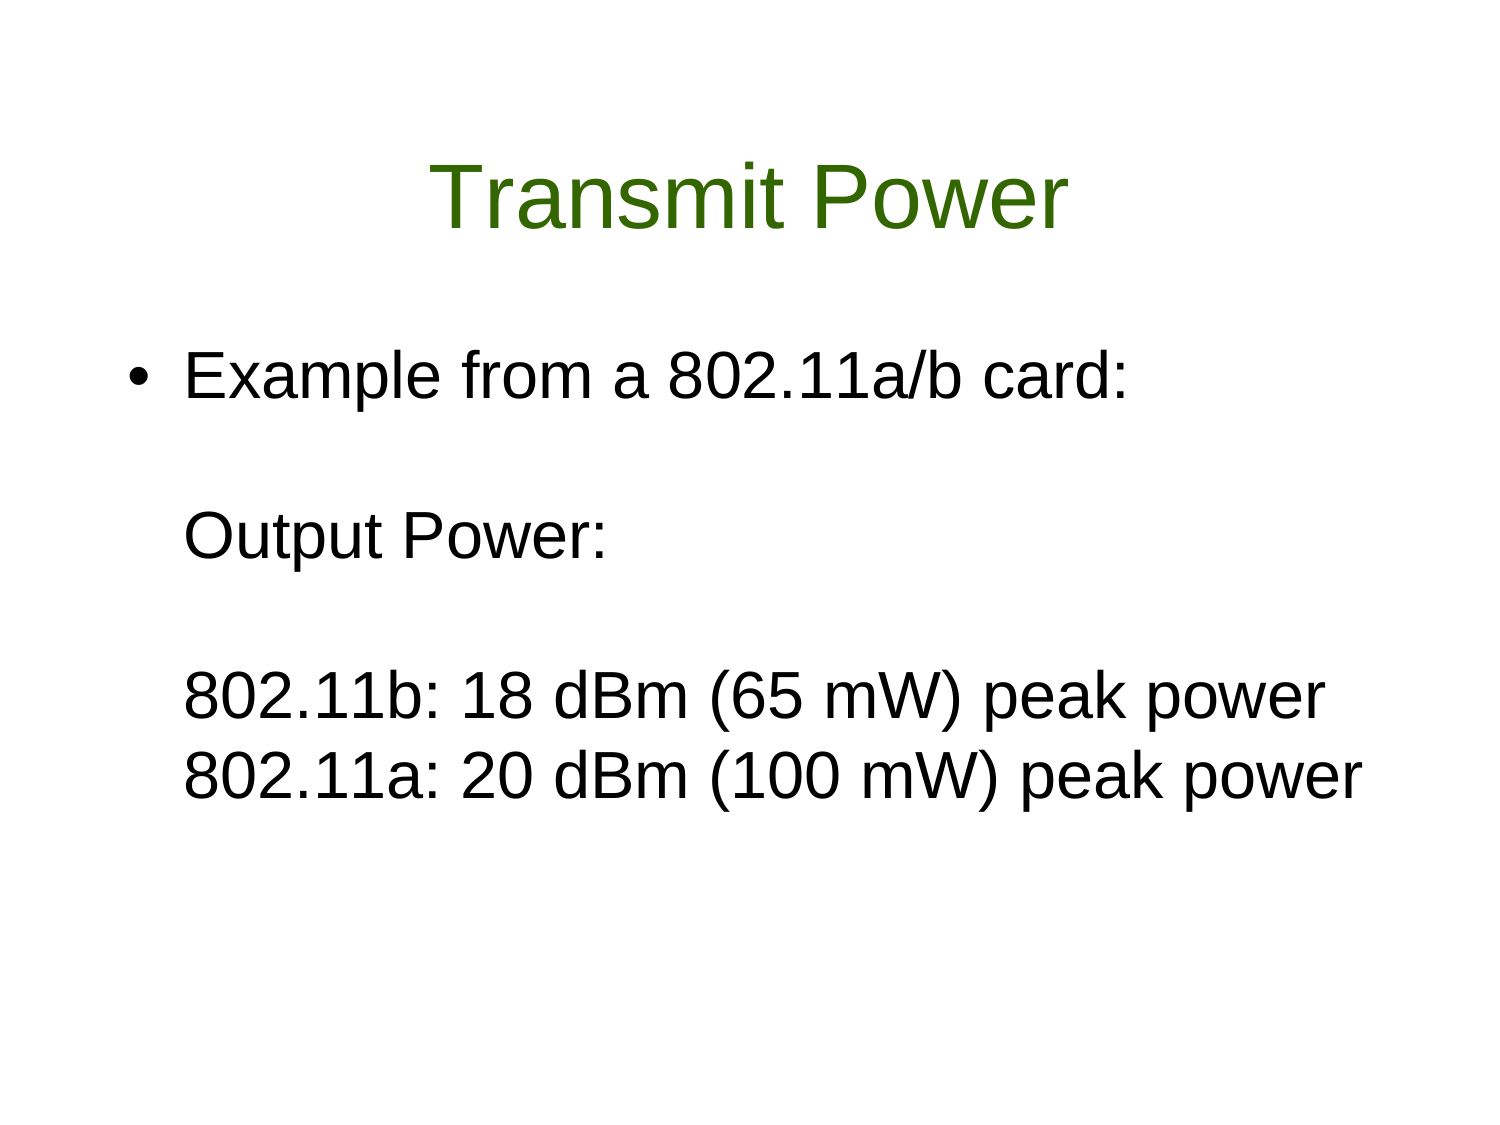

# Transmit Power
Example from a 802.11a/b card:
Output Power:
802.11b: 18 dBm (65 mW) peak power 802.11a: 20 dBm (100 mW) peak power